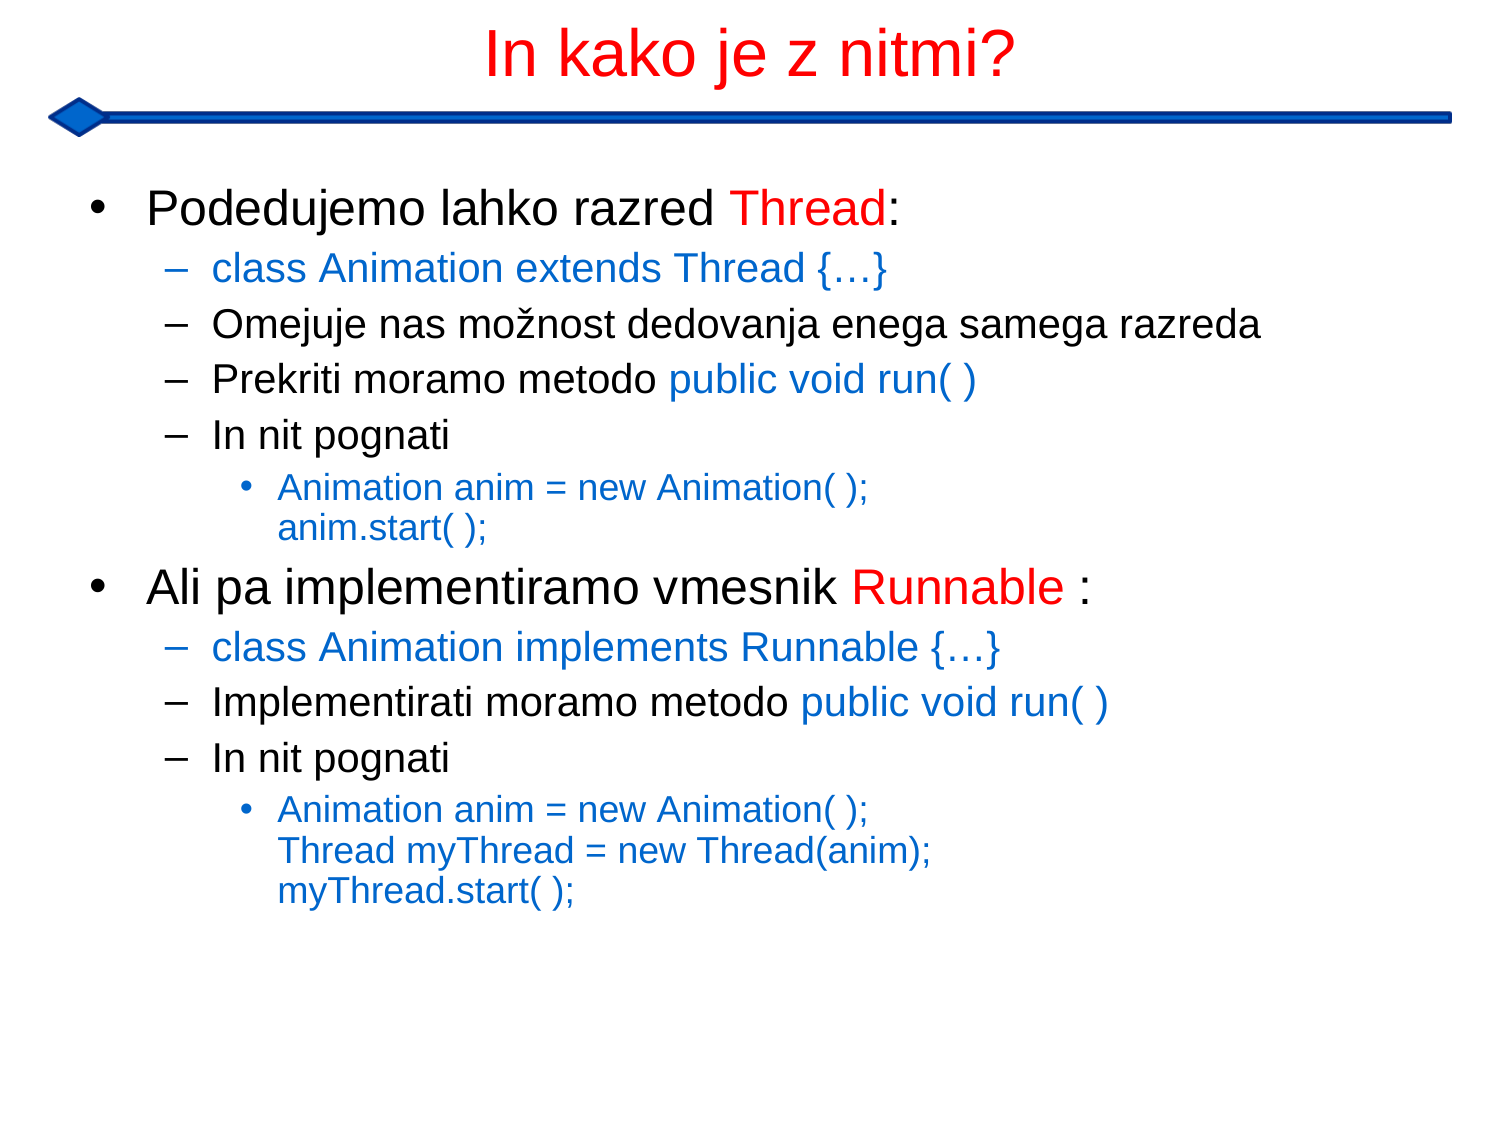

# In kako je z nitmi?
Podedujemo lahko razred Thread:
class Animation extends Thread {…}
Omejuje nas možnost dedovanja enega samega razreda
Prekriti moramo metodo public void run( )
In nit pognati
Animation anim = new Animation( );
anim.start( );
Ali pa implementiramo vmesnik Runnable :
class Animation implements Runnable {…}
Implementirati moramo metodo public void run( )
In nit pognati
Animation anim = new Animation( );
Thread myThread = new Thread(anim);
myThread.start( );